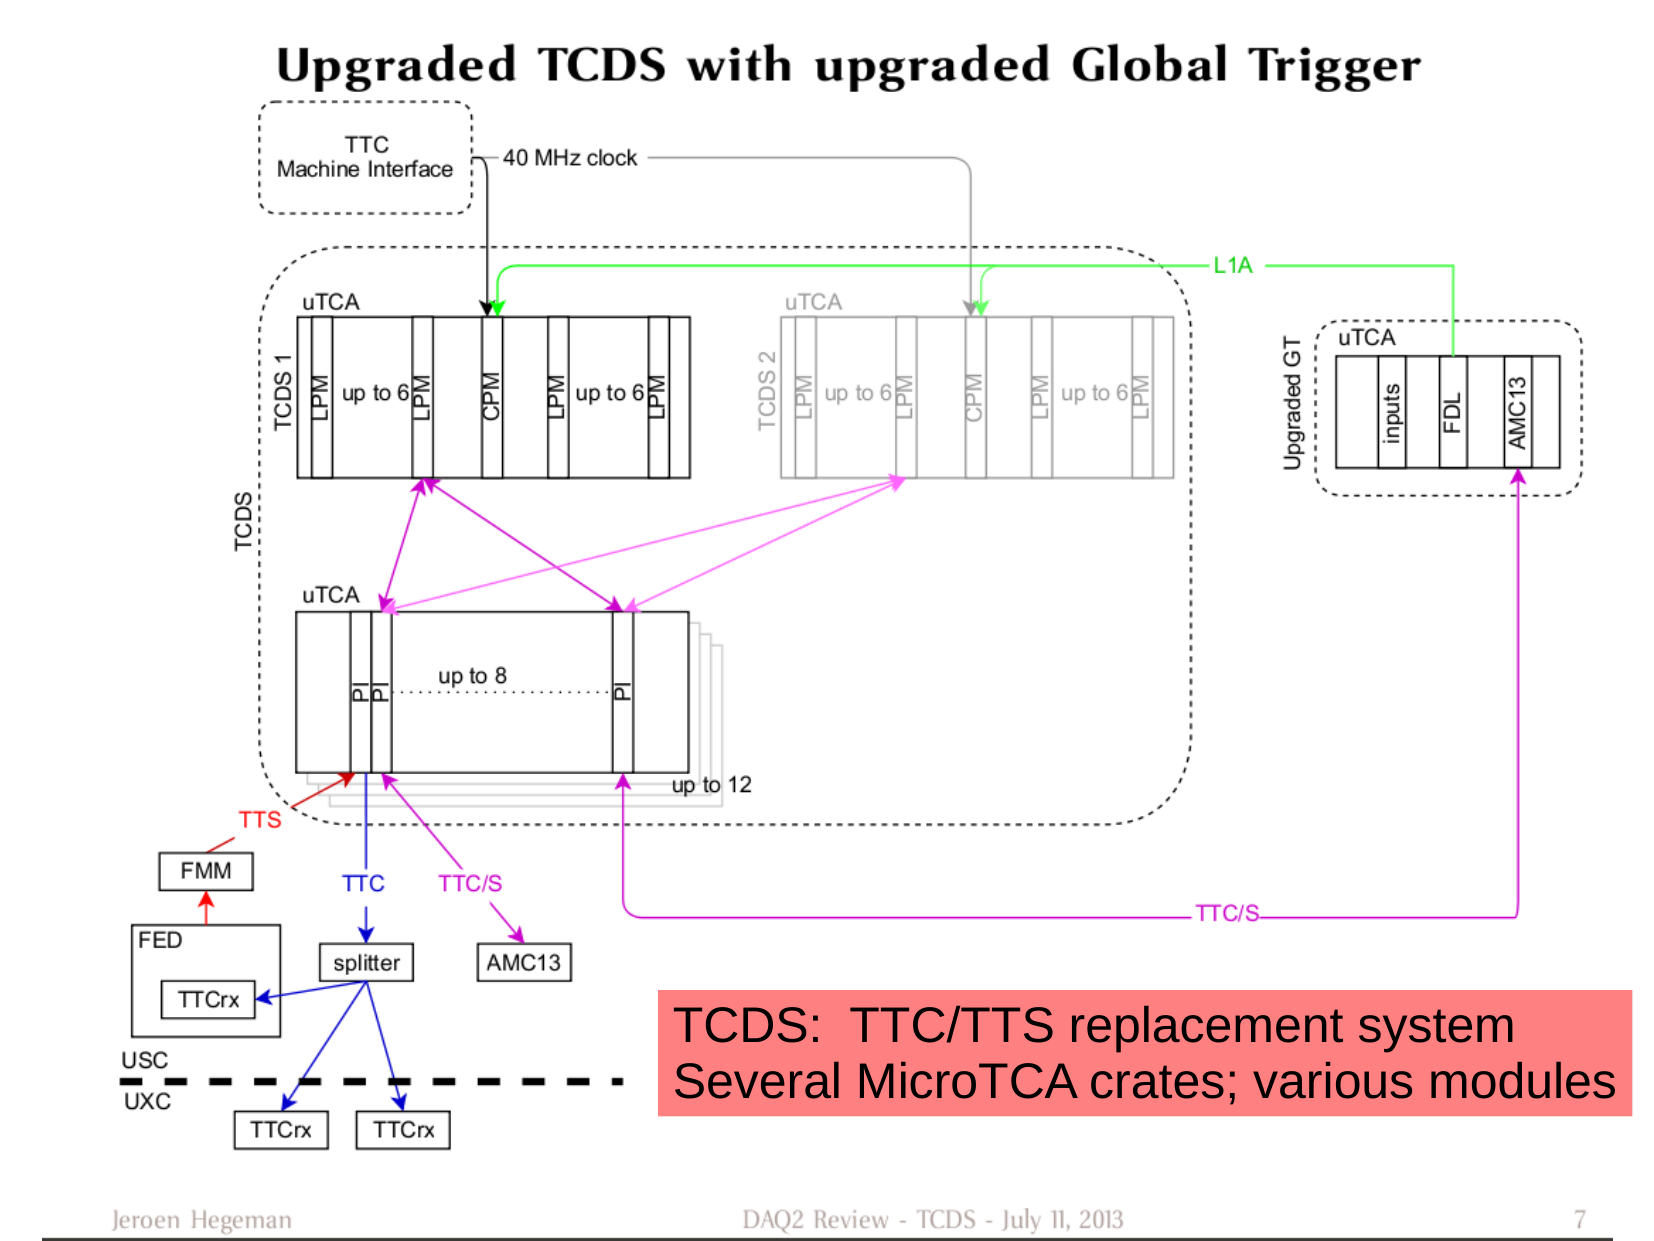

TCDS: TTC/TTS replacement system
Several MicroTCA crates; various modules
26 Sept 2013
E. Hazen - TWEPP 2013
7